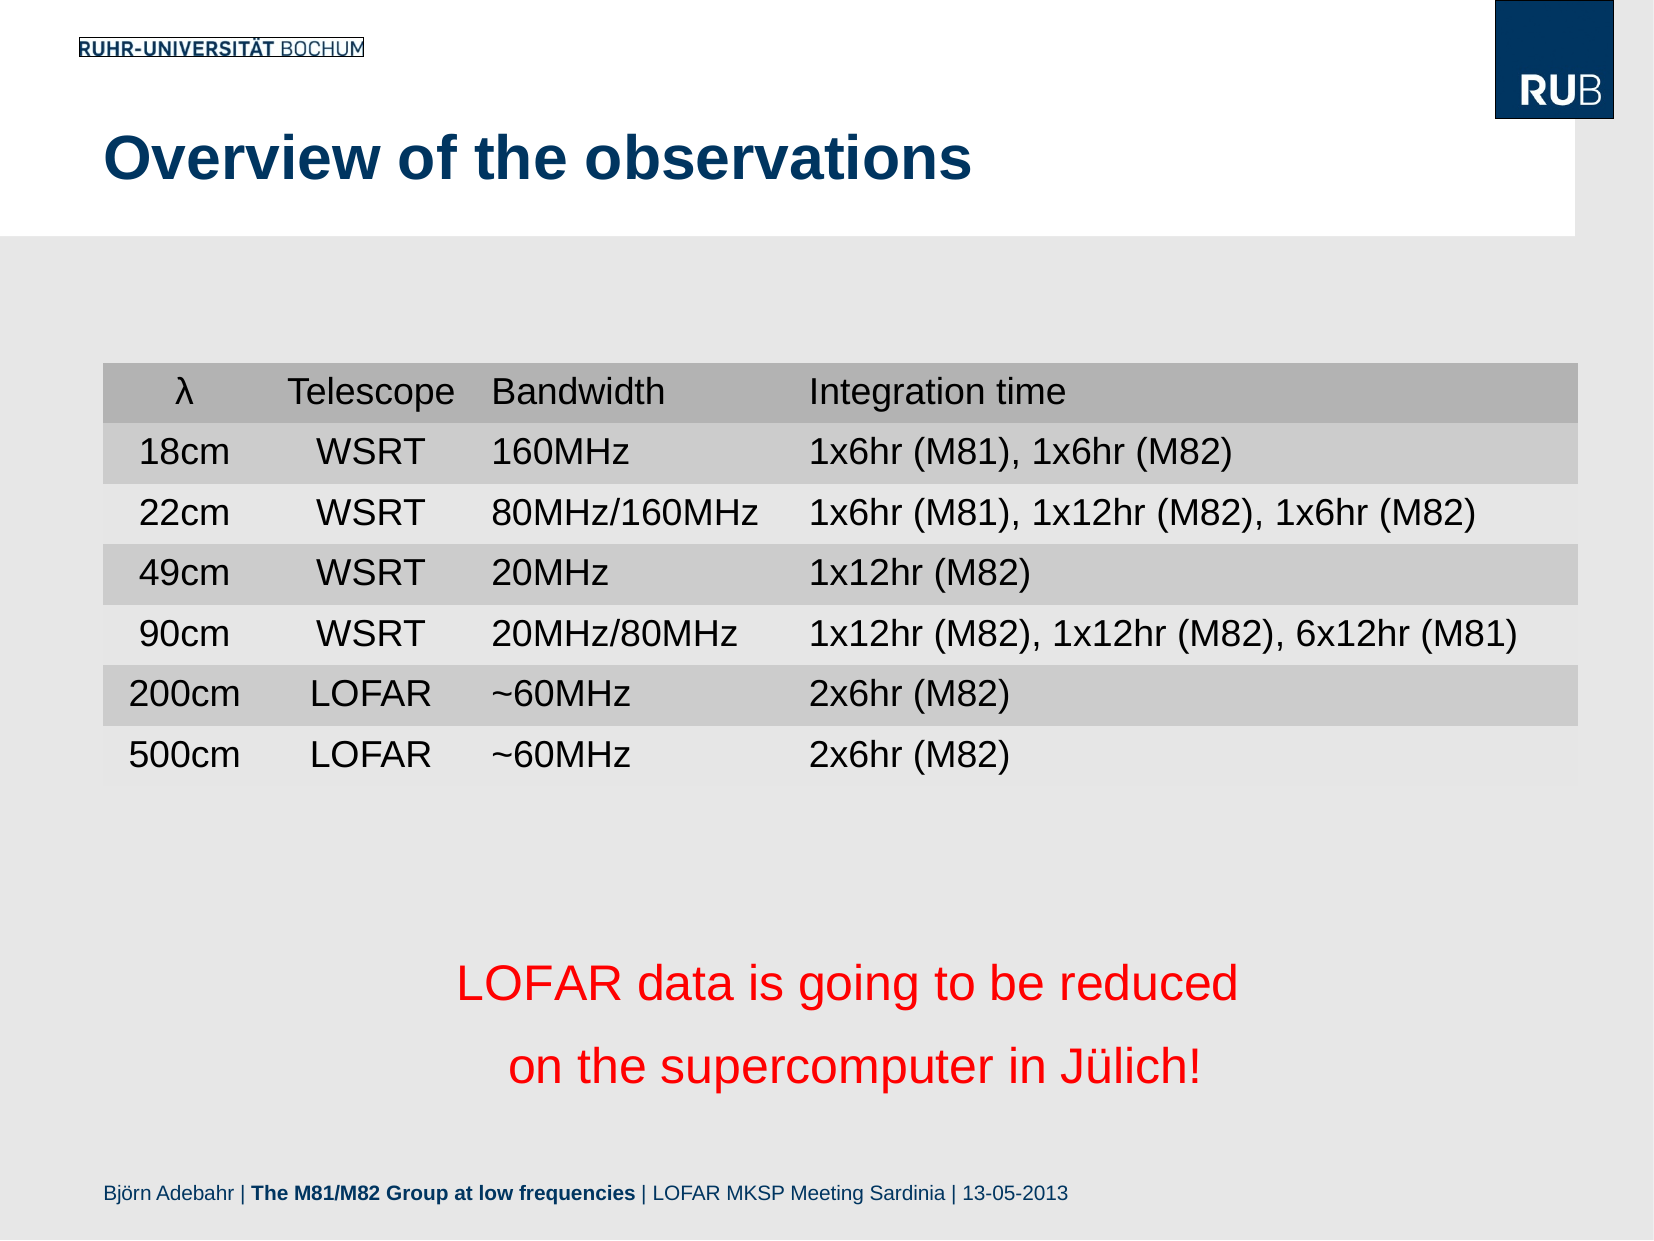

Overview of the observations
| λ | Telescope | Bandwidth | Integration time |
| --- | --- | --- | --- |
| 18cm | WSRT | 160MHz | 1x6hr (M81), 1x6hr (M82) |
| 22cm | WSRT | 80MHz/160MHz | 1x6hr (M81), 1x12hr (M82), 1x6hr (M82) |
| 49cm | WSRT | 20MHz | 1x12hr (M82) |
| 90cm | WSRT | 20MHz/80MHz | 1x12hr (M82), 1x12hr (M82), 6x12hr (M81) |
| 200cm | LOFAR | ~60MHz | 2x6hr (M82) |
| 500cm | LOFAR | ~60MHz | 2x6hr (M82) |
LOFAR data is going to be reduced
on the supercomputer in Jülich!
Björn Adebahr | The M81/M82 Group at low frequencies | LOFAR MKSP Meeting Sardinia | 13-05-2013